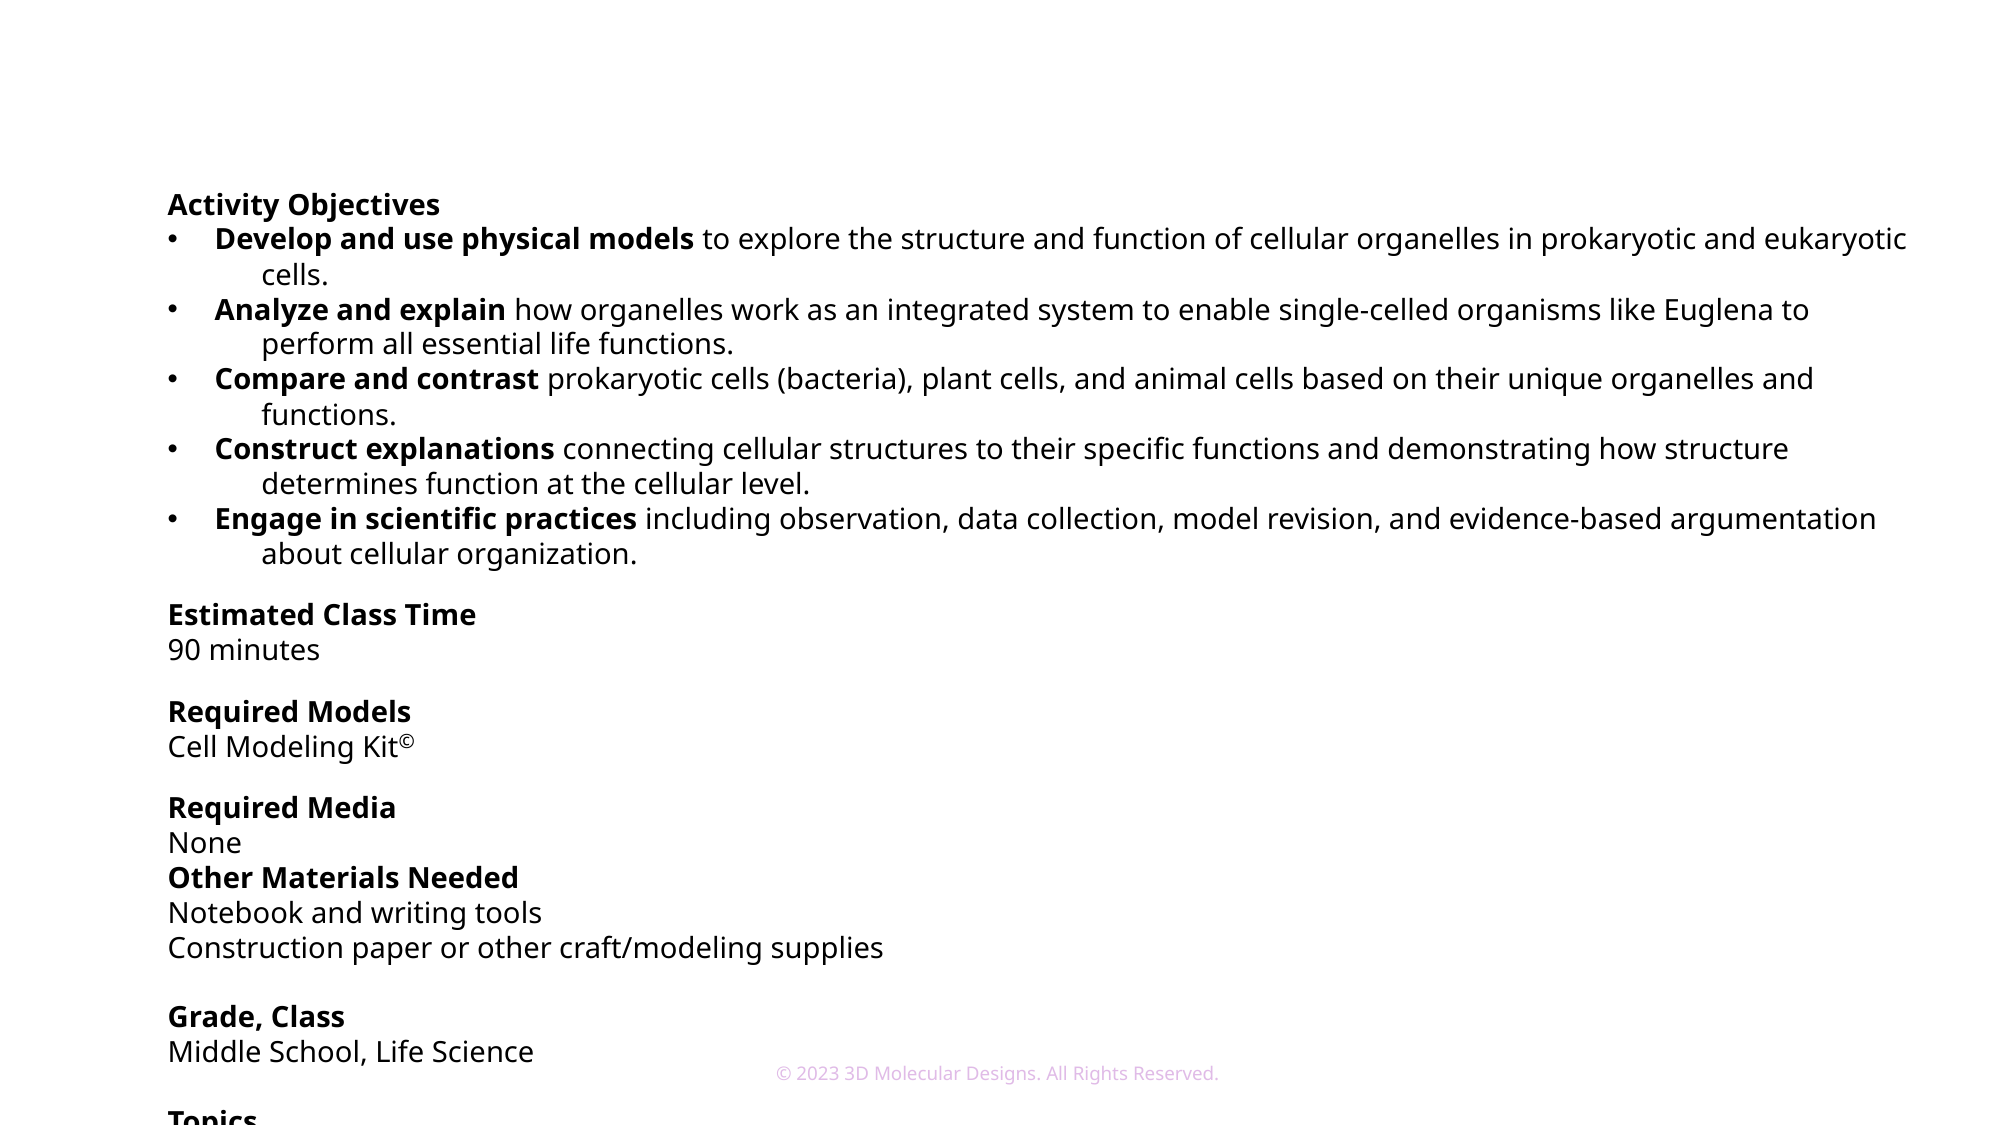

Teacher Guide - Overview
Activity Objectives
Develop and use physical models to explore the structure and function of cellular organelles in prokaryotic and eukaryotic cells.
Analyze and explain how organelles work as an integrated system to enable single-celled organisms like Euglena to perform all essential life functions.
Compare and contrast prokaryotic cells (bacteria), plant cells, and animal cells based on their unique organelles and functions.
Construct explanations connecting cellular structures to their specific functions and demonstrating how structure determines function at the cellular level.
Engage in scientific practices including observation, data collection, model revision, and evidence-based argumentation about cellular organization.
Estimated Class Time
90 minutes
Required Models
Cell Modeling Kit©
Required Media
None
Other Materials Needed
Notebook and writing tools
Construction paper or other craft/modeling supplies
Grade, Class
Middle School, Life Science
Topics
Cell structure and function
Organelle systems in prokaryotic and eukaryotic cells
Single-celled organisms and life processes
Comparative cell biology (bacterial, plant, and animal cells)
Scientific modeling and inquiry
Prerequisite Knowledge
All living things share common characteristics
Cells are the basic unit of life.
Organisms can be unicellular or multicellular.
In multicellular organisms, cells work together in increasingly complex levels of organization
Living things can be classified into different groups (kingdoms/domains)
© 2023 3D Molecular Designs. All Rights Reserved.